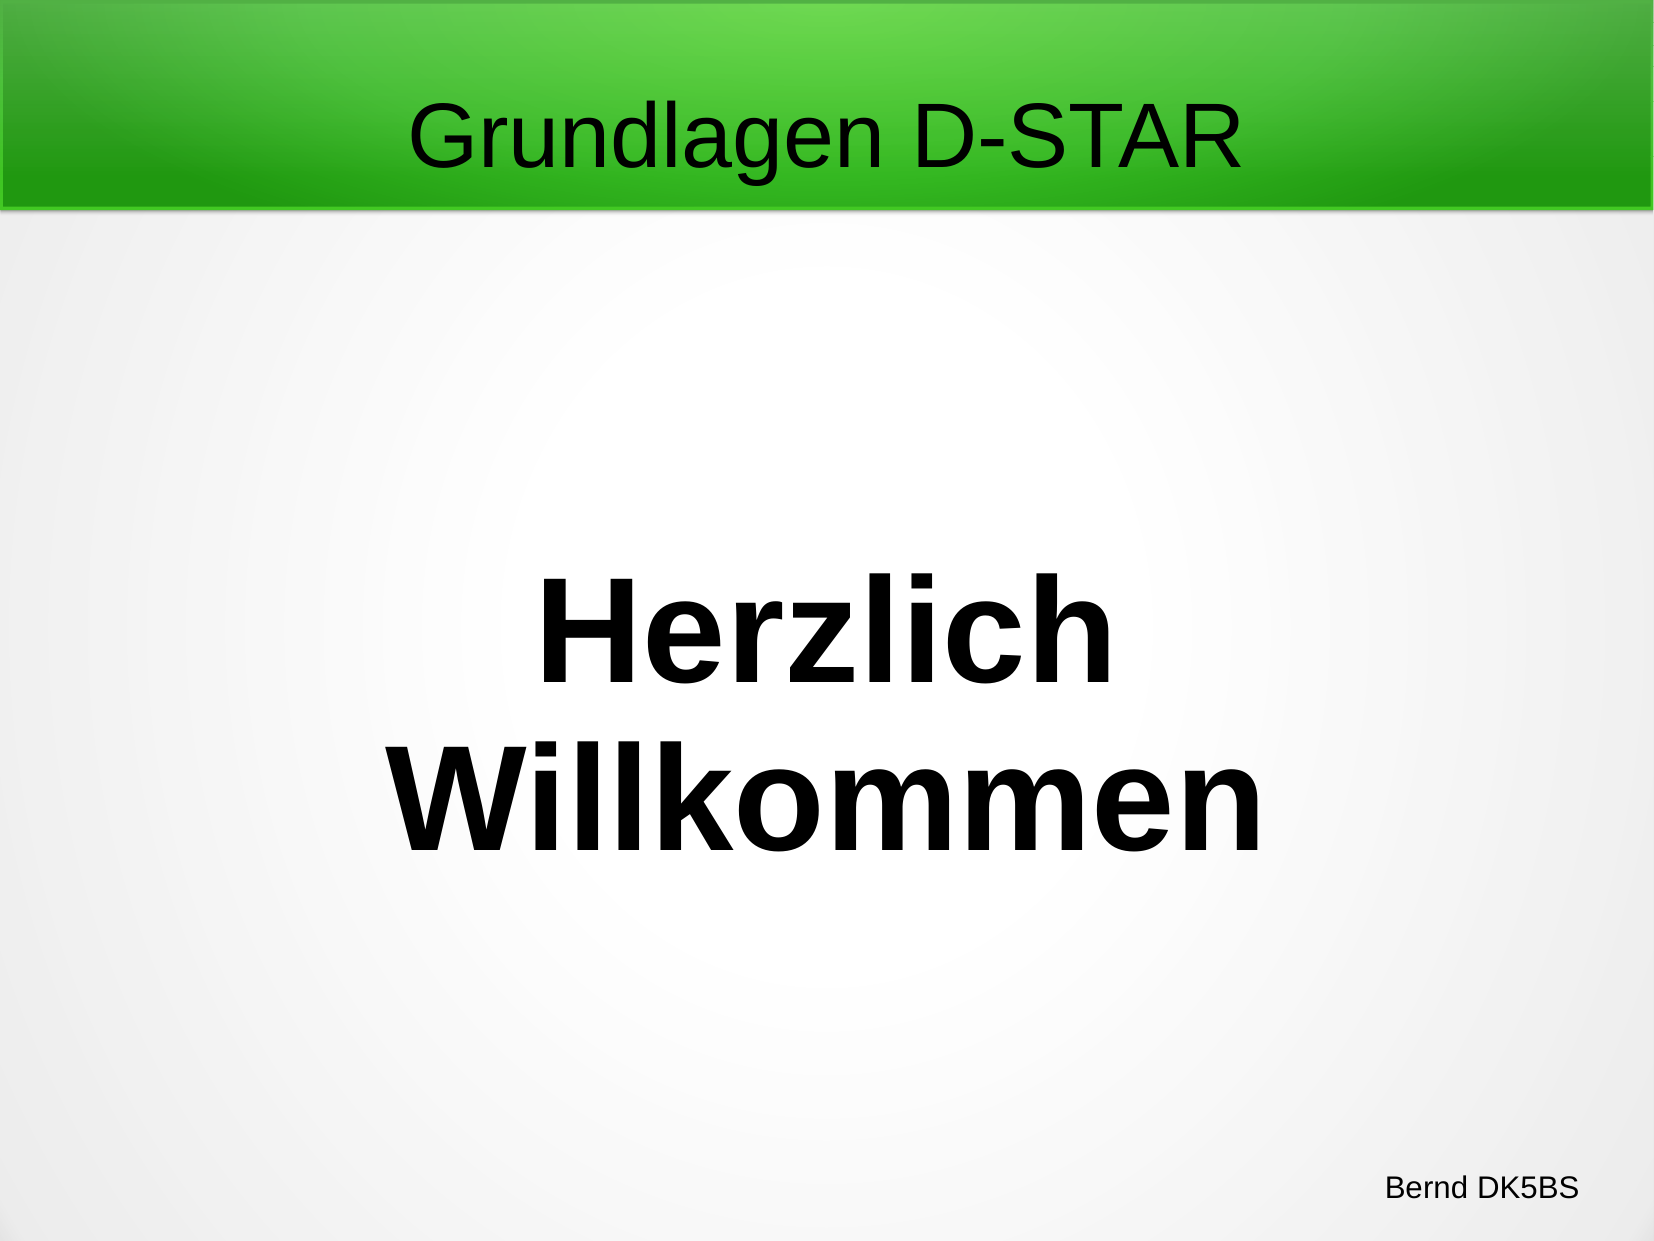

Grundlagen D-STAR
# Herzlich Willkommen
Bernd DK5BS